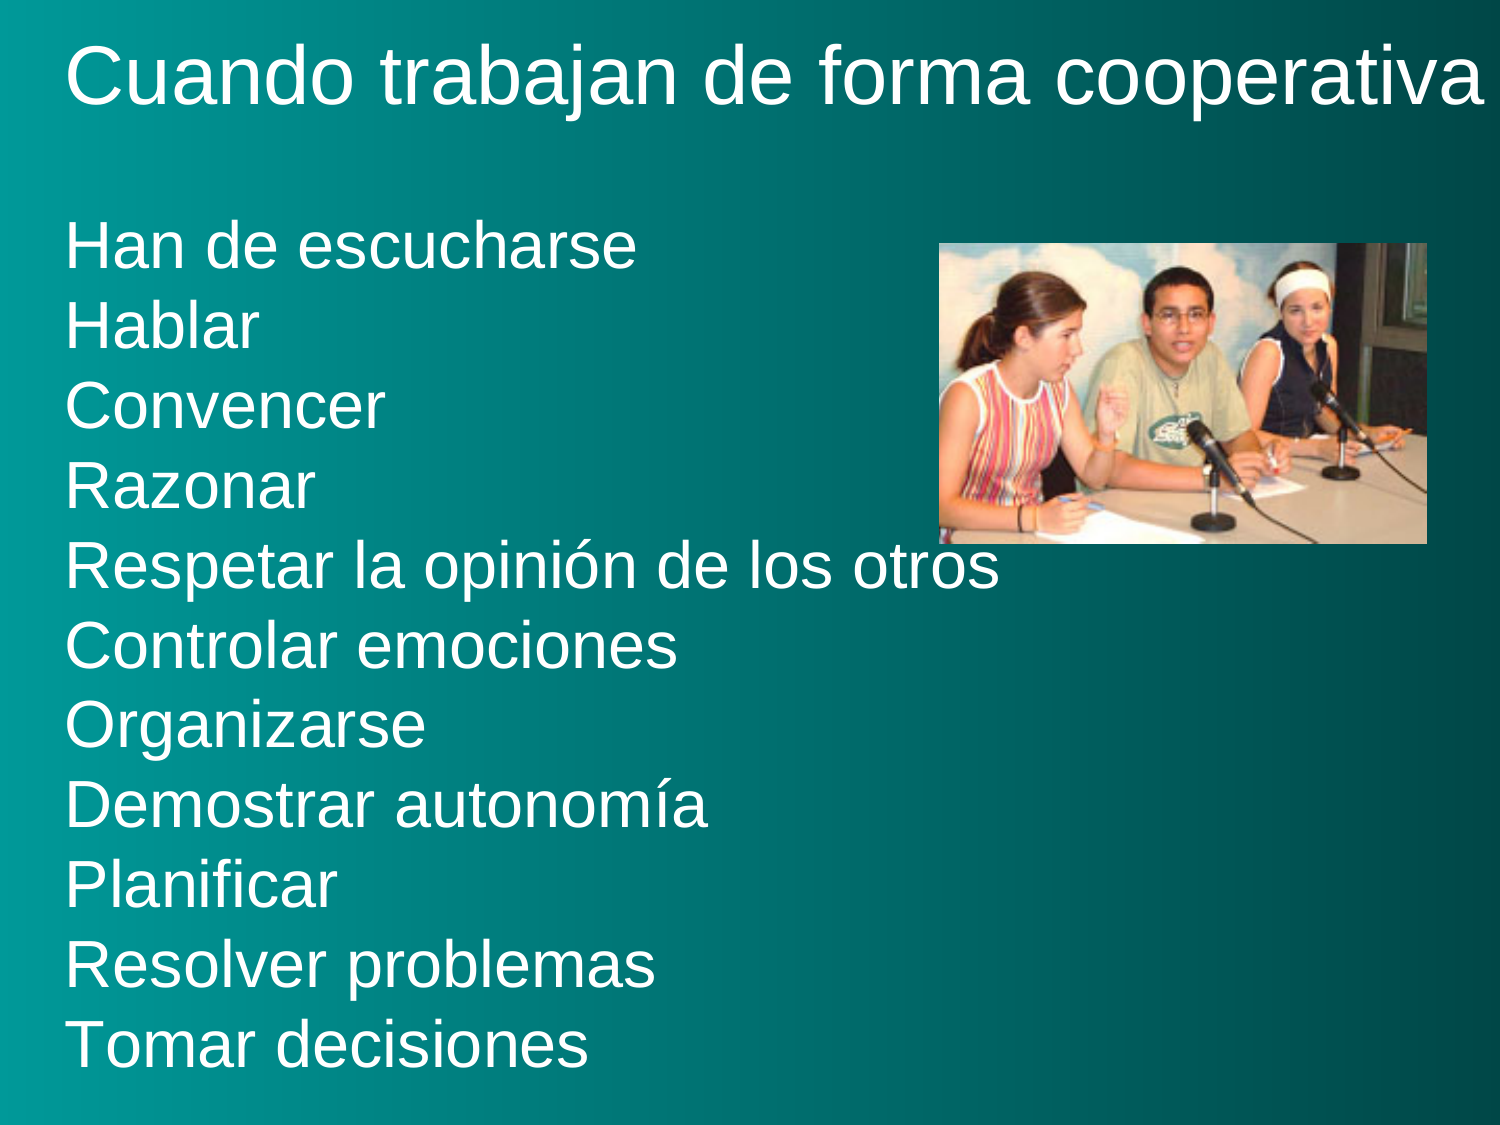

Cuando trabajan de forma cooperativa
Han de escucharse
Hablar
Convencer
Razonar
Respetar la opinión de los otros
Controlar emociones
Organizarse
Demostrar autonomía
Planificar
Resolver problemas
Tomar decisiones